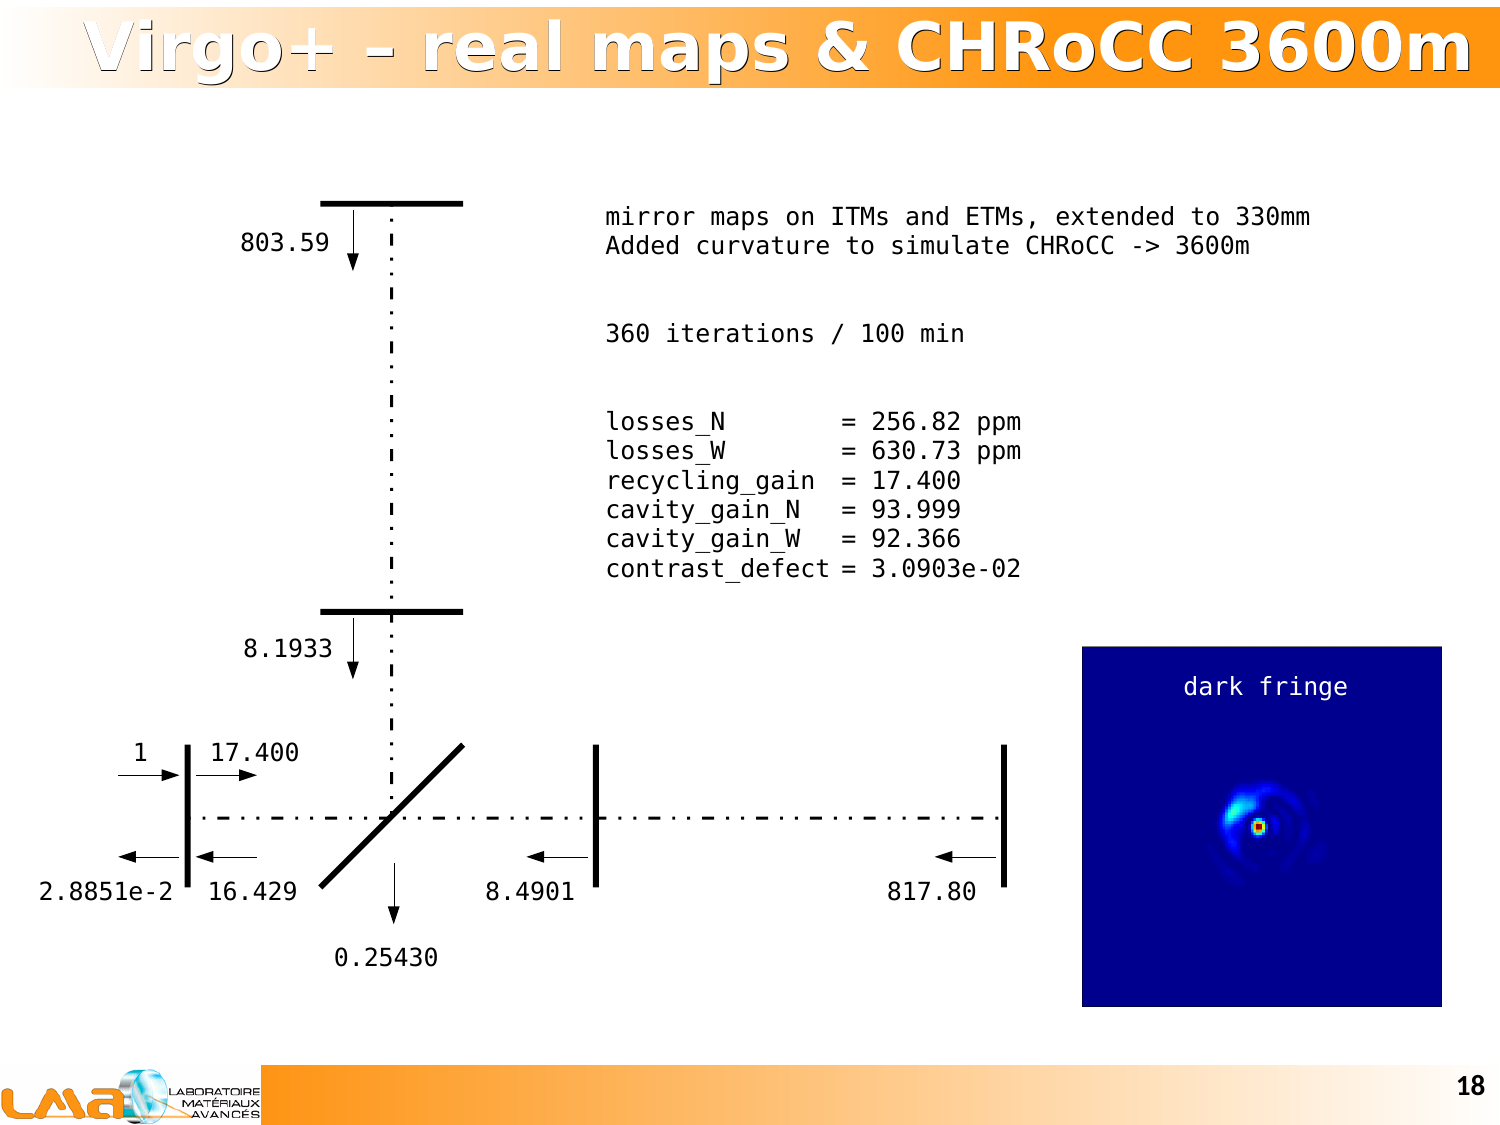

# Virgo+ – real maps & CHRoCC 3600m
mirror maps on ITMs and ETMs, extended to 330mm
Added curvature to simulate CHRoCC -> 3600m
360 iterations / 100 min
losses_N 		= 256.82 ppm
losses_W 		= 630.73 ppm
recycling_gain 	= 17.400
cavity_gain_N 	= 93.999
cavity_gain_W 	= 92.366
contrast_defect	= 3.0903e-02
803.59
8.1933
dark fringe
1
17.400
2.8851e-2
8.4901
817.80
16.429
0.25430
18